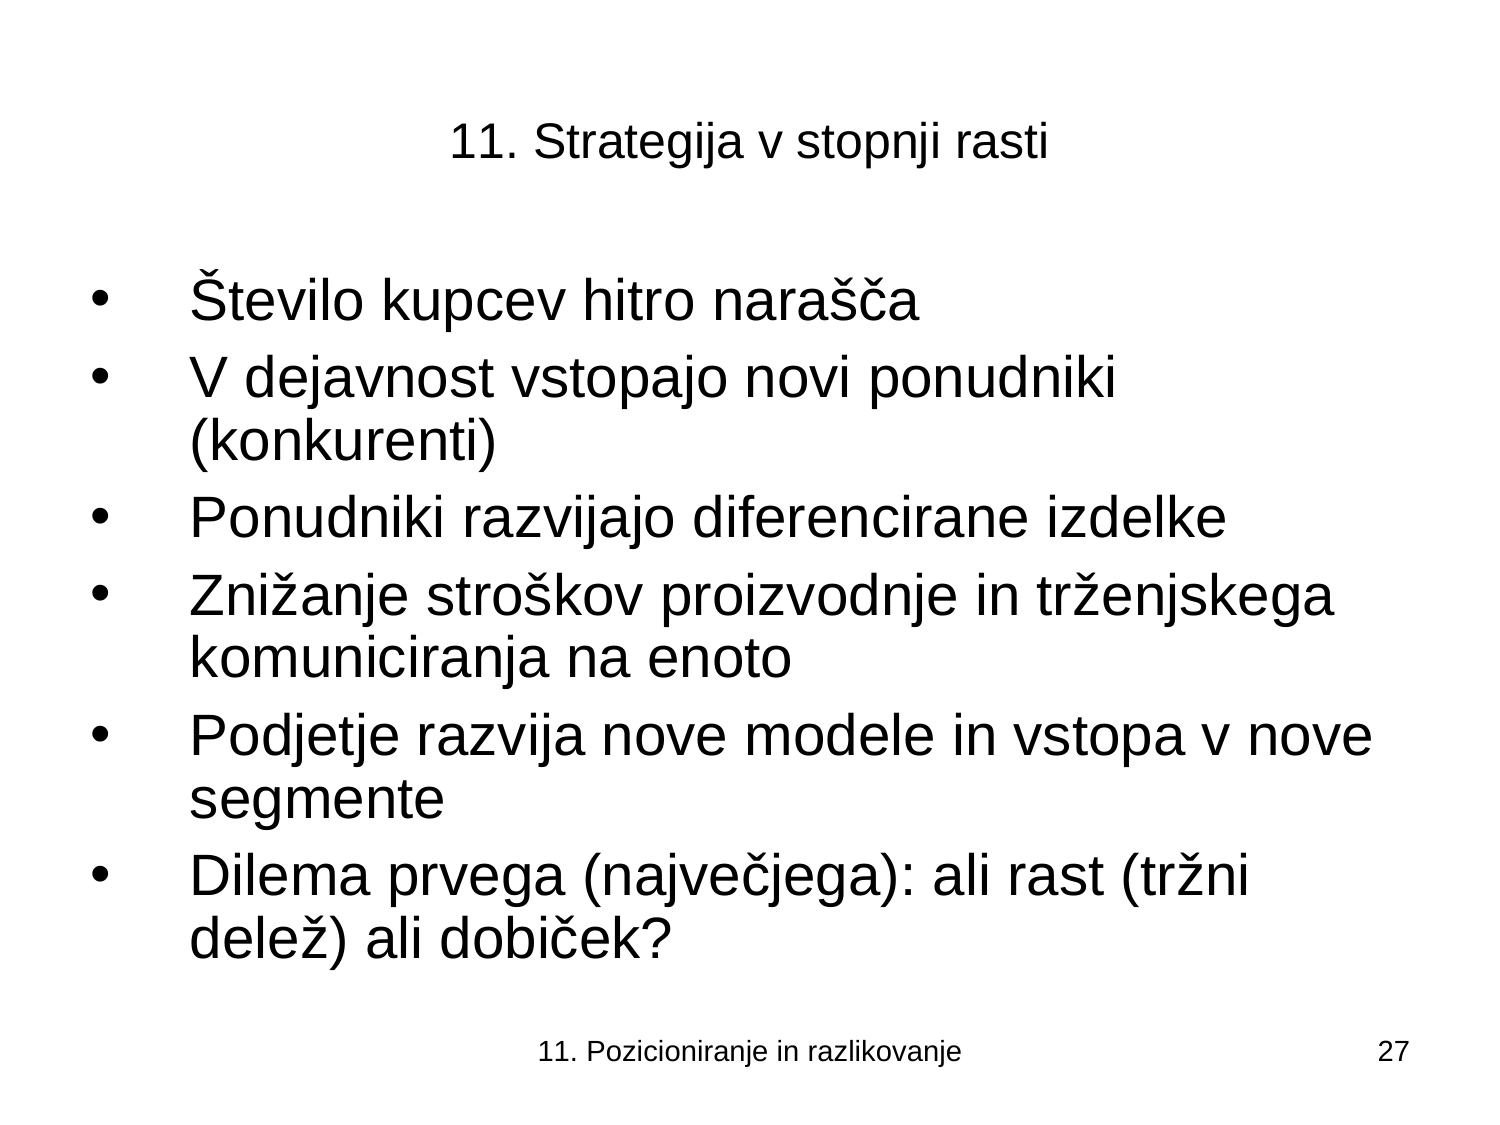

# 11. Strategija v stopnji rasti
Število kupcev hitro narašča
V dejavnost vstopajo novi ponudniki (konkurenti)
Ponudniki razvijajo diferencirane izdelke
Znižanje stroškov proizvodnje in trženjskega komuniciranja na enoto
Podjetje razvija nove modele in vstopa v nove segmente
Dilema prvega (največjega): ali rast (tržni delež) ali dobiček?
11. Pozicioniranje in razlikovanje